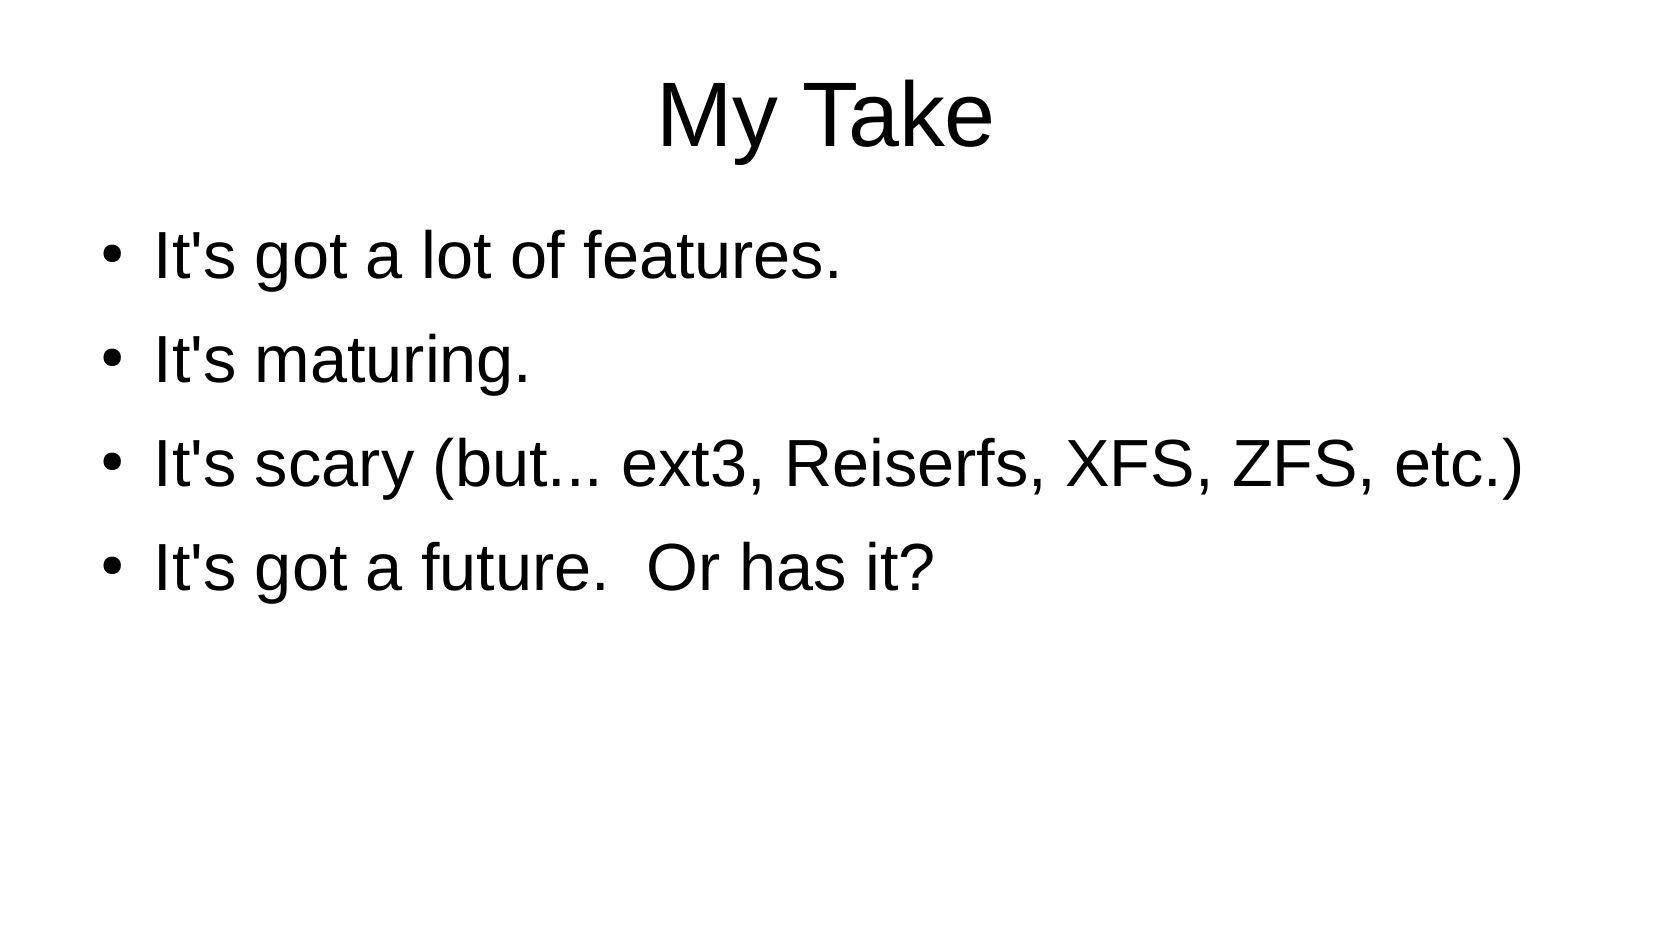

# My Take
It's got a lot of features.
It's maturing.
It's scary (but... ext3, Reiserfs, XFS, ZFS, etc.)
It's got a future. Or has it?